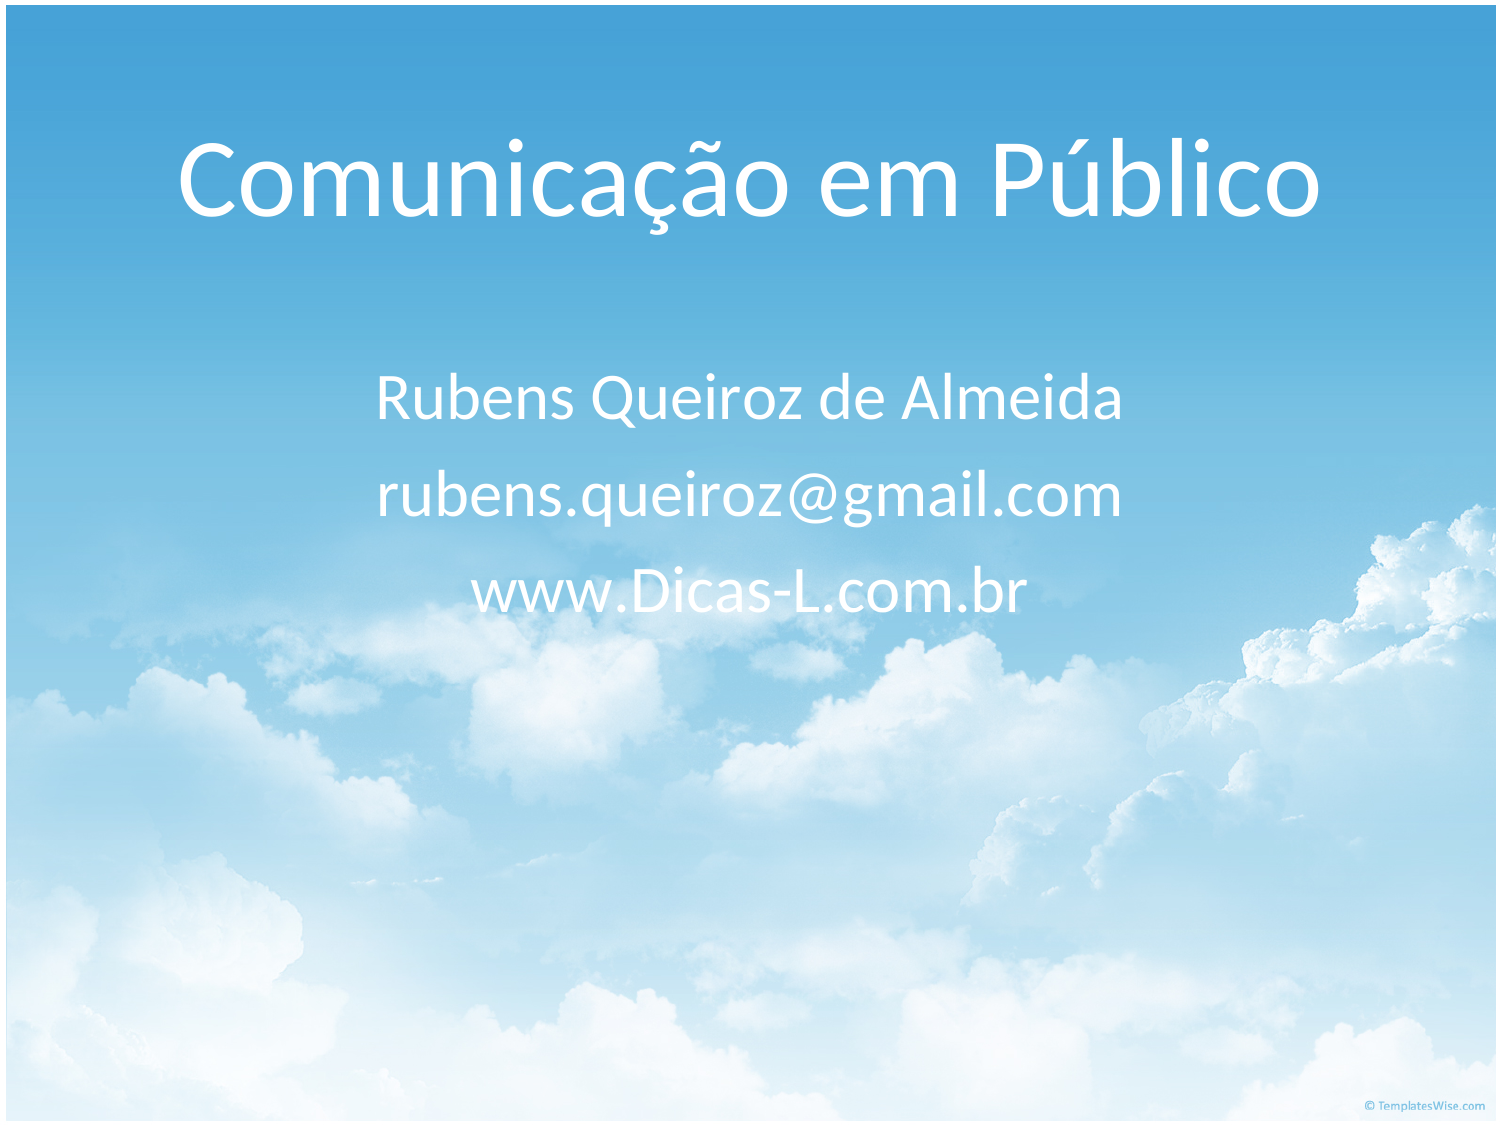

Comunicação em Público
Rubens Queiroz de Almeida
rubens.queiroz@gmail.com
www.Dicas-L.com.br